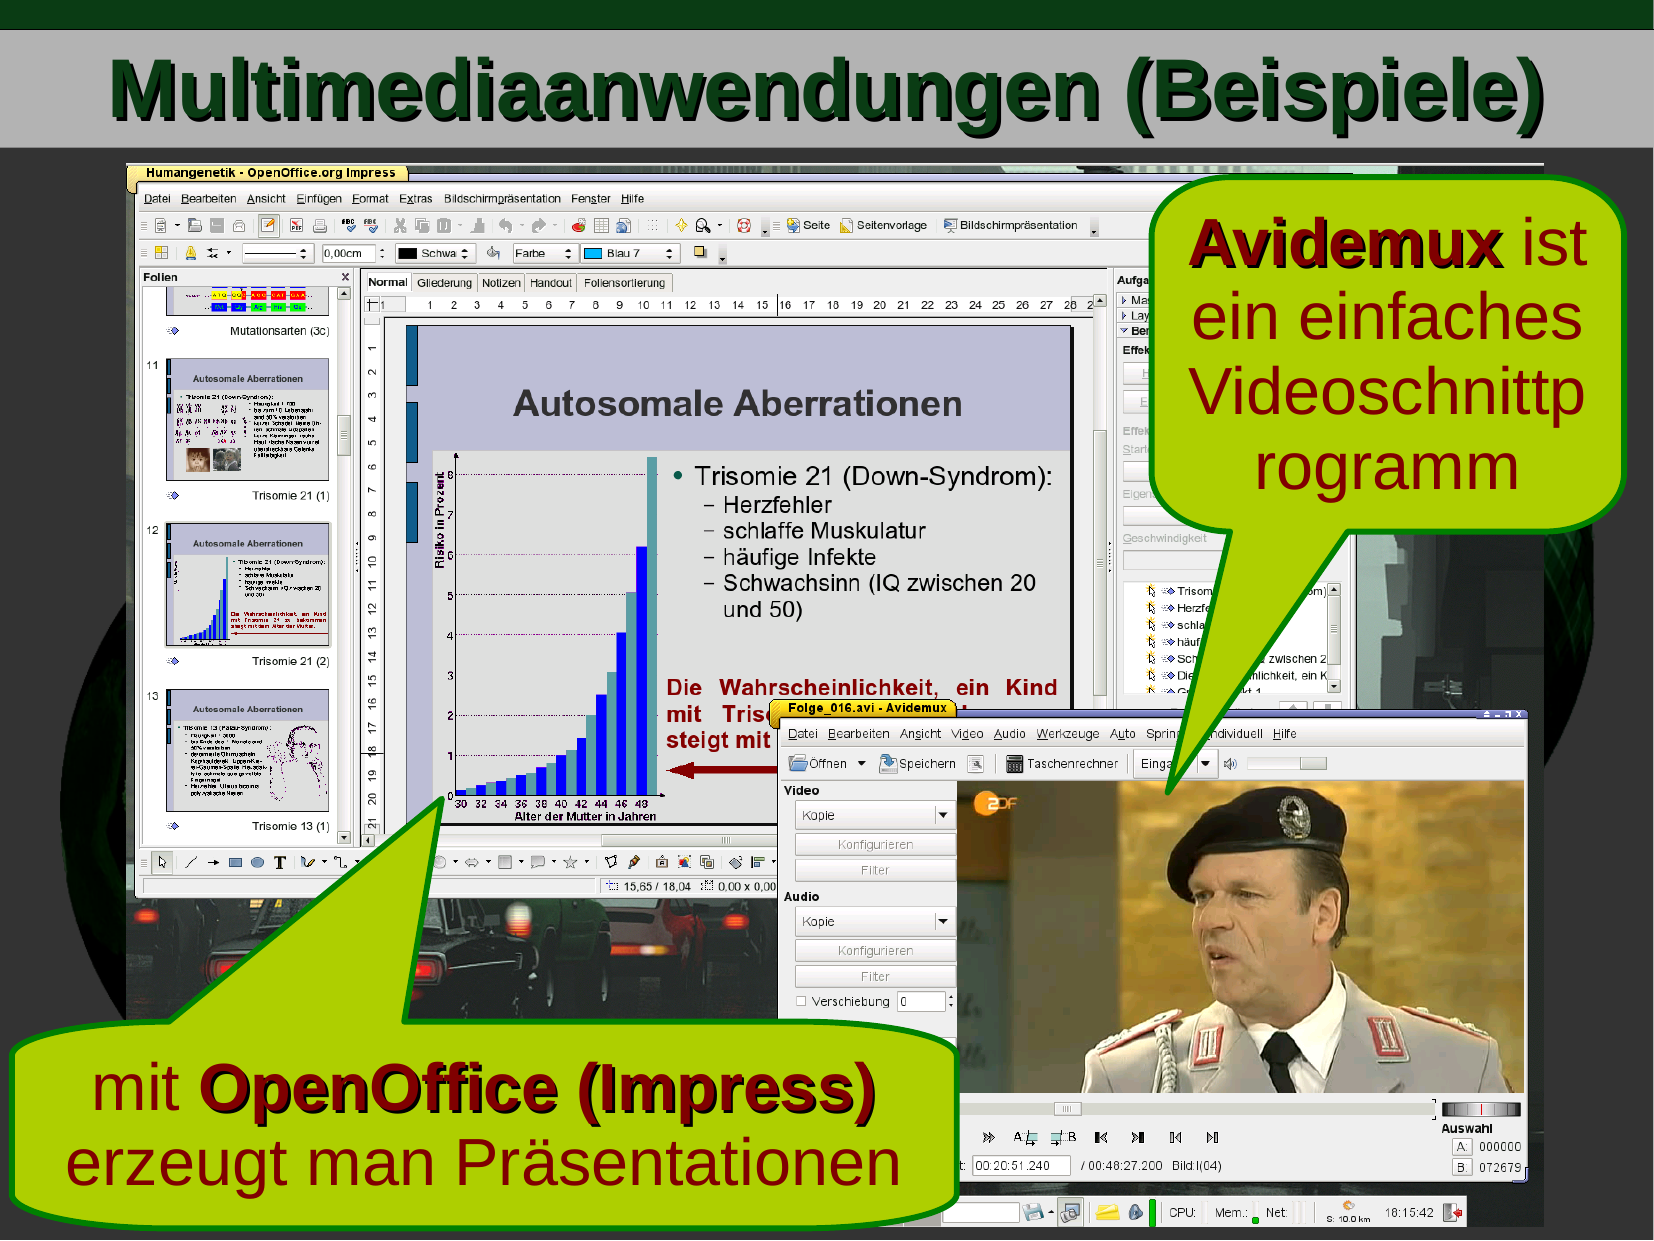

# Multimediaanwendungen (Beispiele)
Avidemux ist ein einfaches Videoschnittprogramm
mit OpenOffice (Impress) erzeugt man Präsentationen